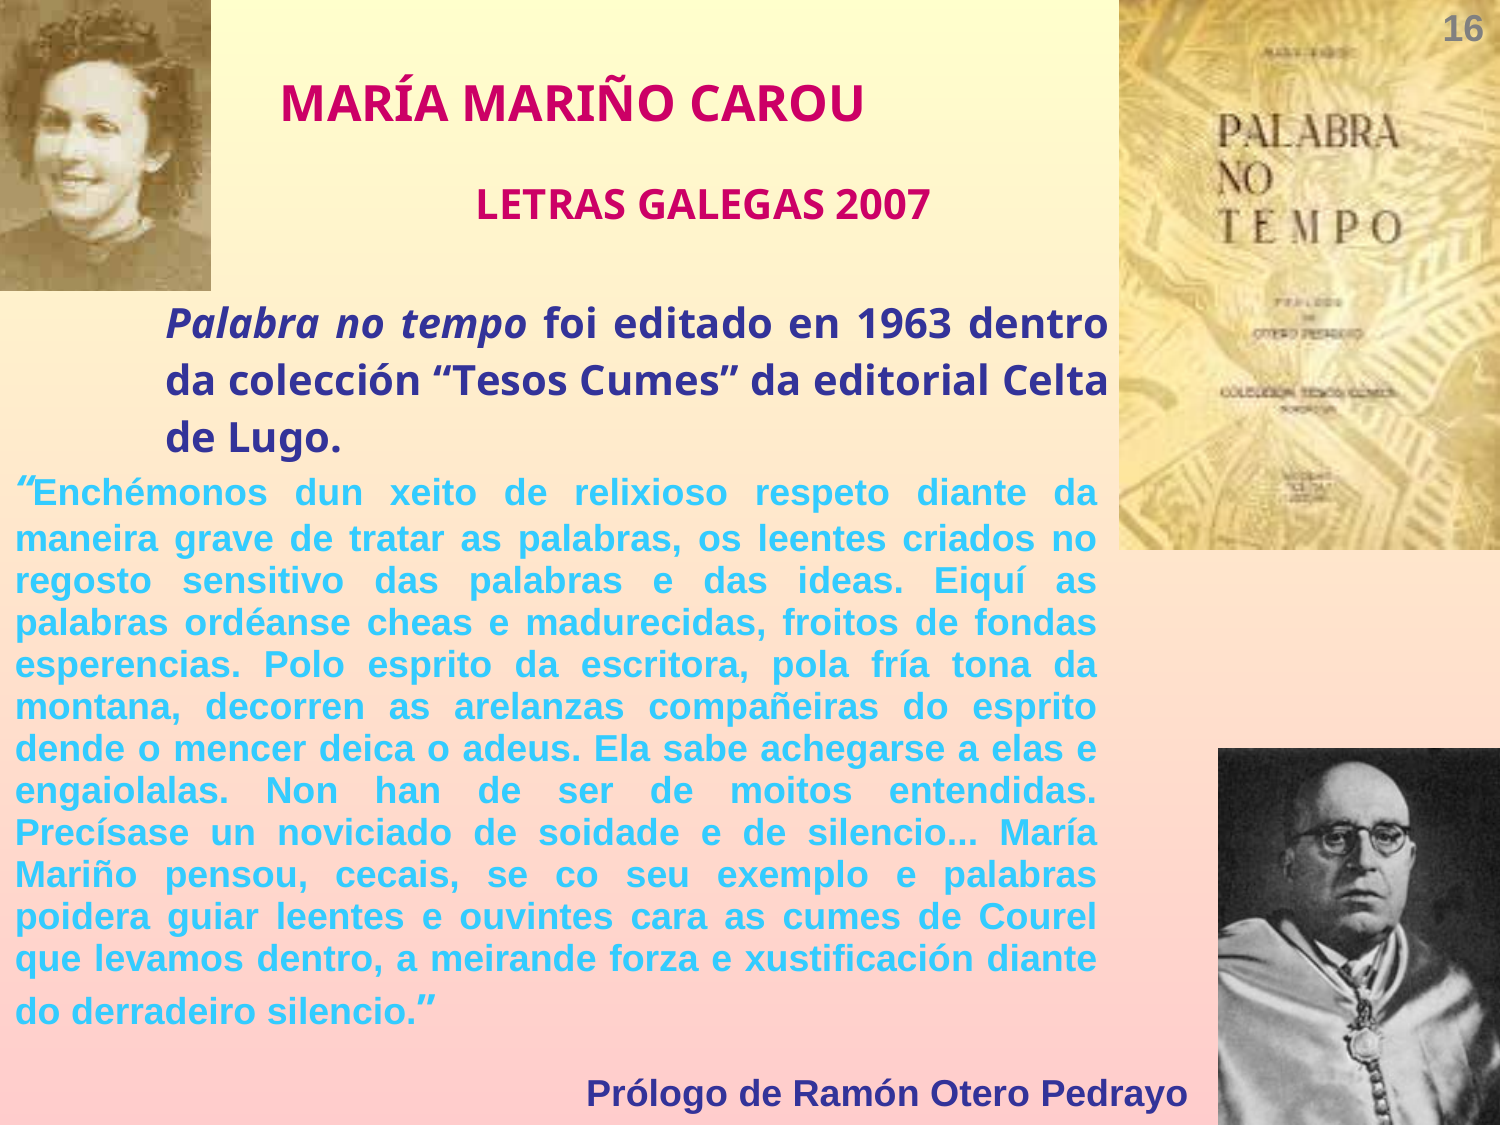

16
MARÍA MARIÑO CAROU
LETRAS GALEGAS 2007
Palabra no tempo foi editado en 1963 dentro da colección “Tesos Cumes” da editorial Celta de Lugo.
“Enchémonos dun xeito de relixioso respeto diante da maneira grave de tratar as palabras, os leentes criados no regosto sensitivo das palabras e das ideas. Eiquí as palabras ordéanse cheas e madurecidas, froitos de fondas esperencias. Polo esprito da escritora, pola fría tona da montana, decorren as arelanzas compañeiras do esprito dende o mencer deica o adeus. Ela sabe achegarse a elas e engaiolalas. Non han de ser de moitos entendidas. Precísase un noviciado de soidade e de silencio... María Mariño pensou, cecais, se co seu exemplo e palabras poidera guiar leentes e ouvintes cara as cumes de Courel que levamos dentro, a meirande forza e xustificación diante do derradeiro silencio.”
Prólogo de Ramón Otero Pedrayo